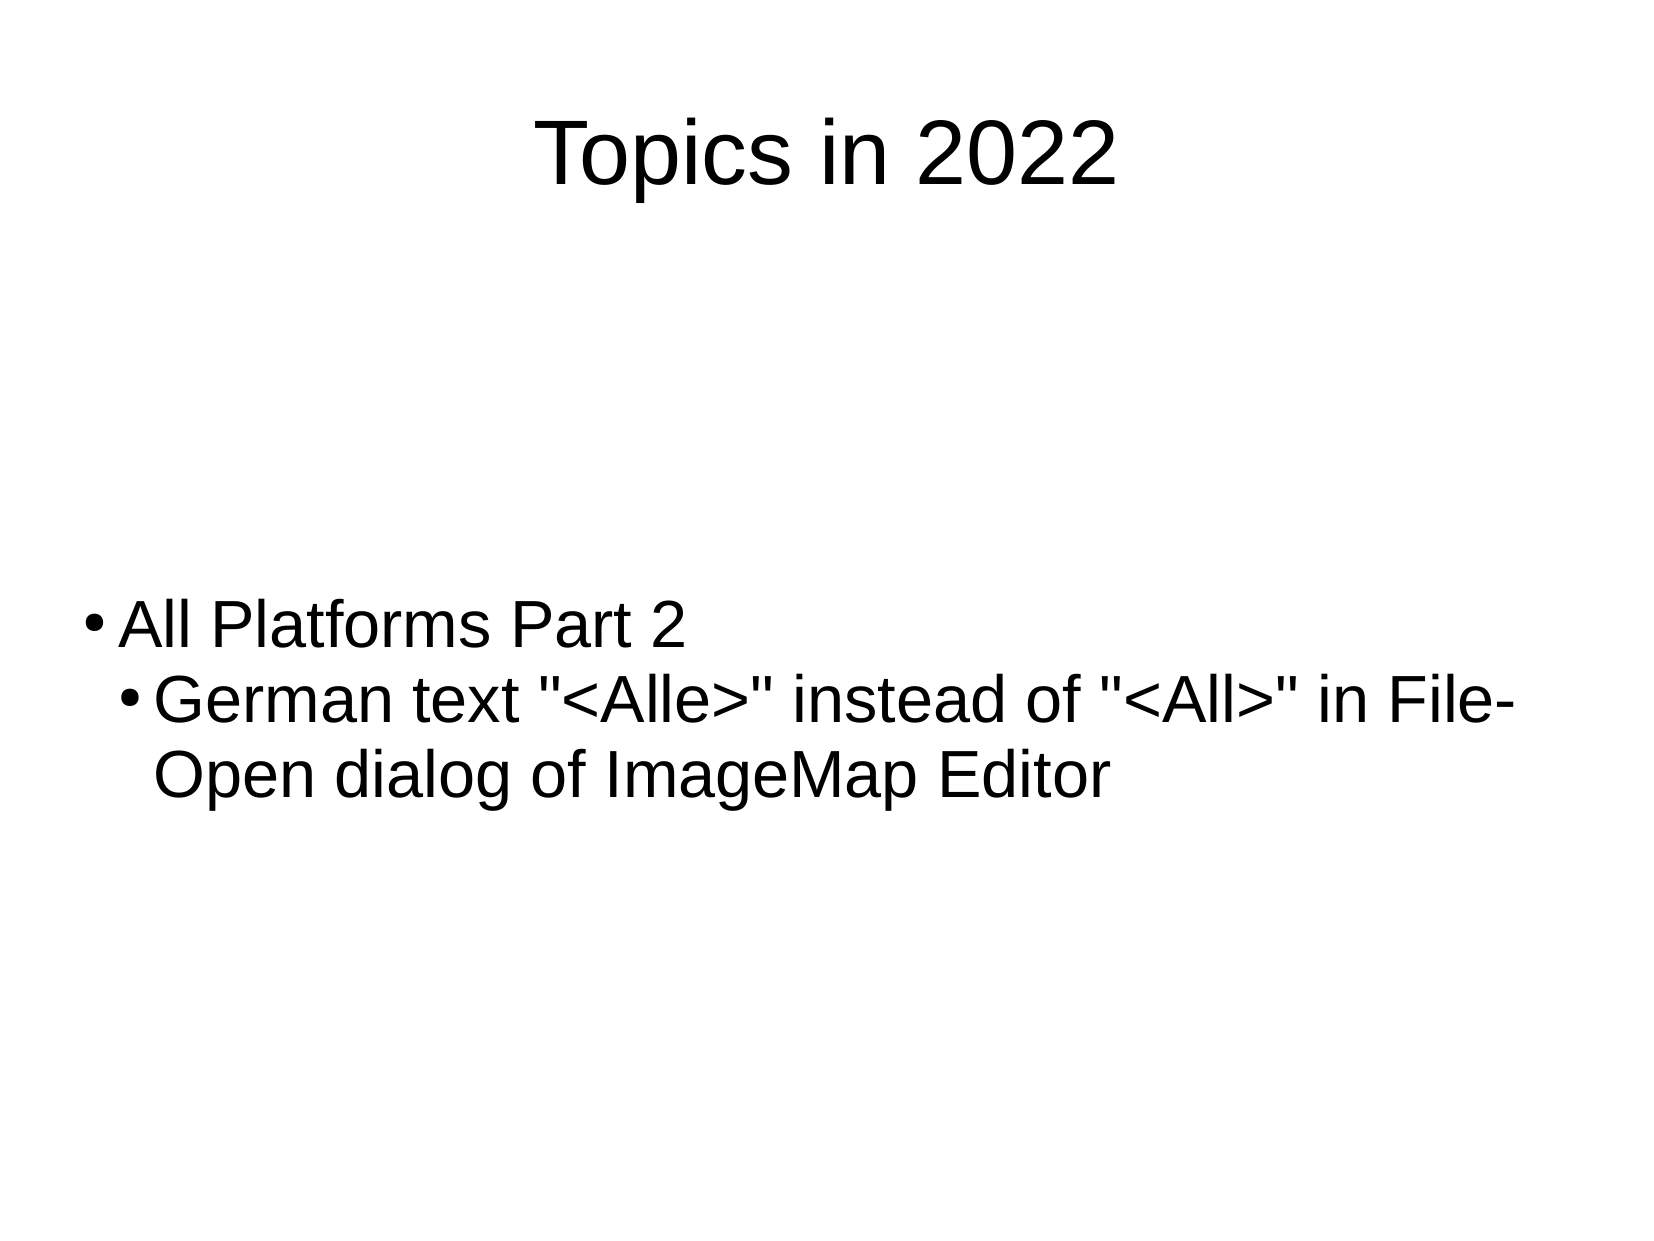

# Topics in 2022
All Platforms Part 2
German text "<Alle>" instead of "<All>" in File-Open dialog of ImageMap Editor